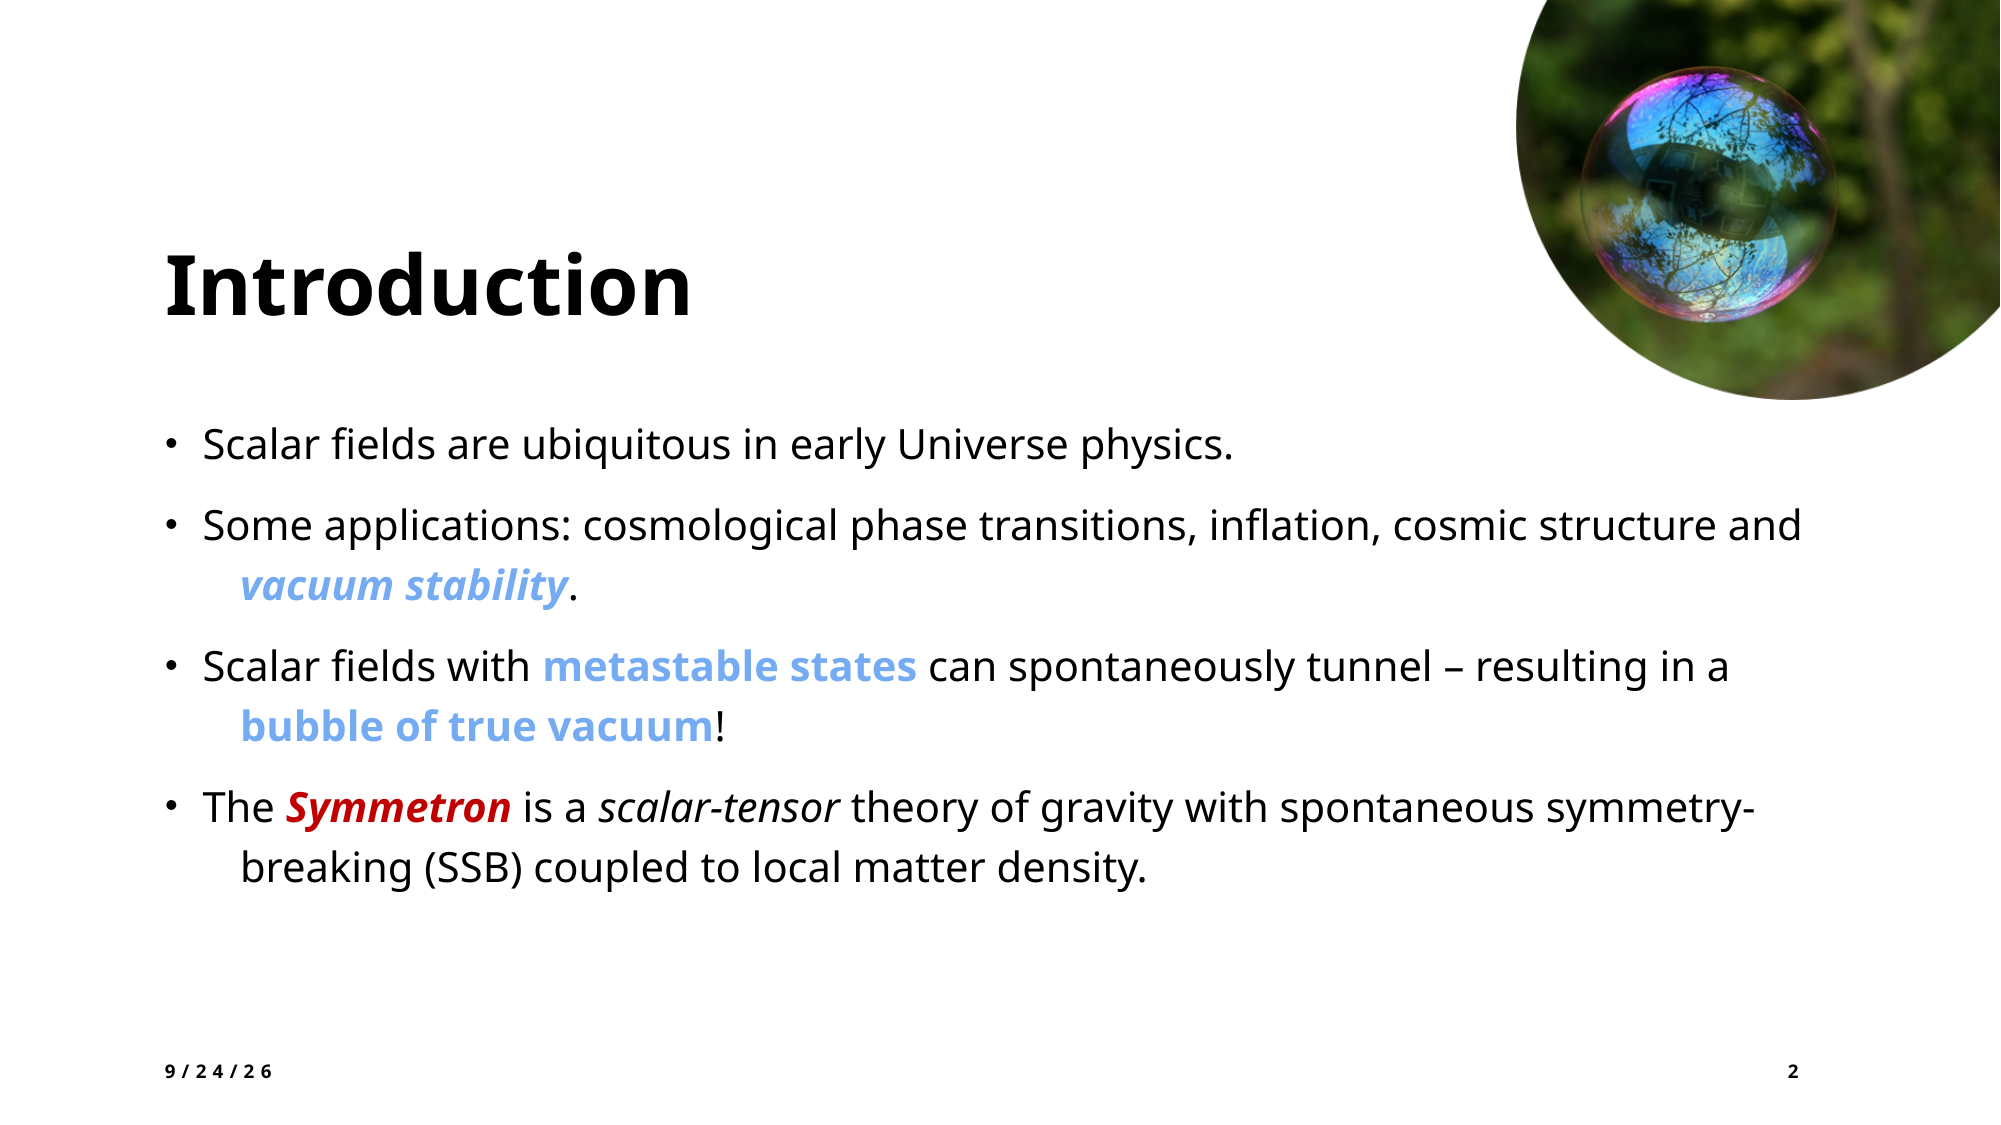

# Introduction
Scalar fields are ubiquitous in early Universe physics.
Some applications: cosmological phase transitions, inflation, cosmic structure and vacuum stability.
Scalar fields with metastable states can spontaneously tunnel – resulting in a bubble of true vacuum!
The Symmetron is a scalar-tensor theory of gravity with spontaneous symmetry-breaking (SSB) coupled to local matter density.
2